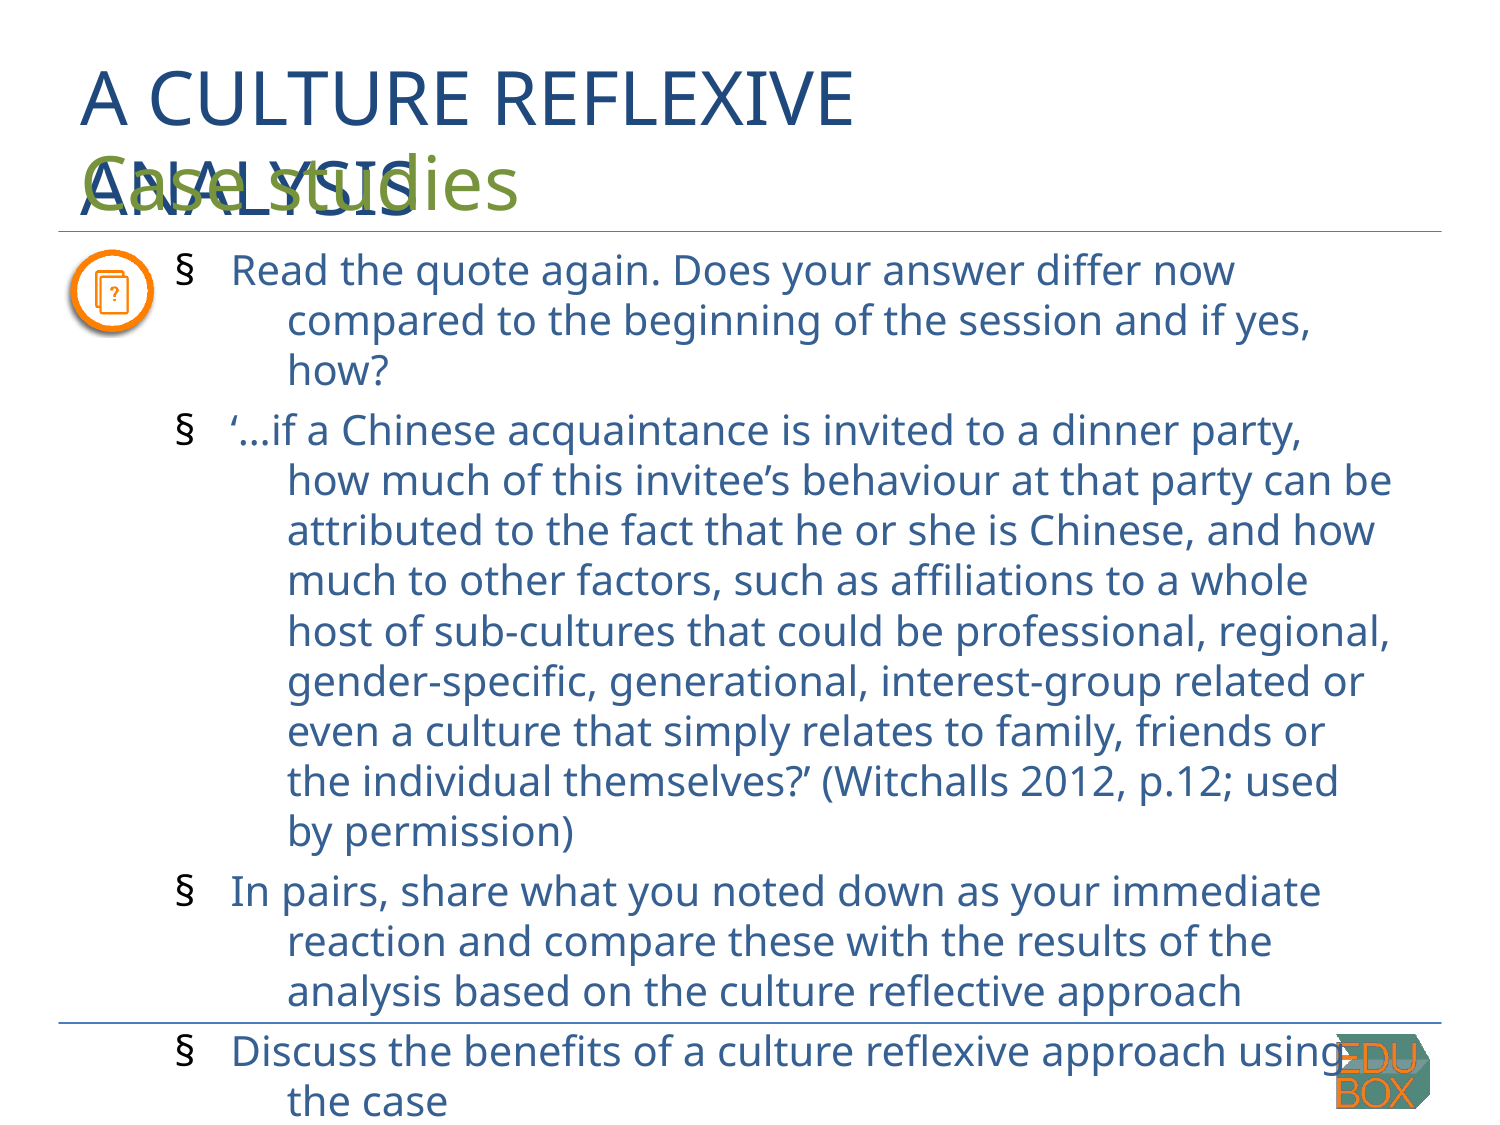

# A CULTURE REFLEXIVE ANALYSIS
Case studies
Read the quote again. Does your answer differ now compared to the beginning of the session and if yes, how?
‘…if a Chinese acquaintance is invited to a dinner party, how much of this invitee’s behaviour at that party can be attributed to the fact that he or she is Chinese, and how much to other factors, such as affiliations to a whole host of sub-cultures that could be professional, regional, gender-specific, generational, interest-group related or even a culture that simply relates to family, friends or the individual themselves?’ (Witchalls 2012, p.12; used by permission)
In pairs, share what you noted down as your immediate reaction and compare these with the results of the analysis based on the culture reflective approach
Discuss the benefits of a culture reflexive approach using the case